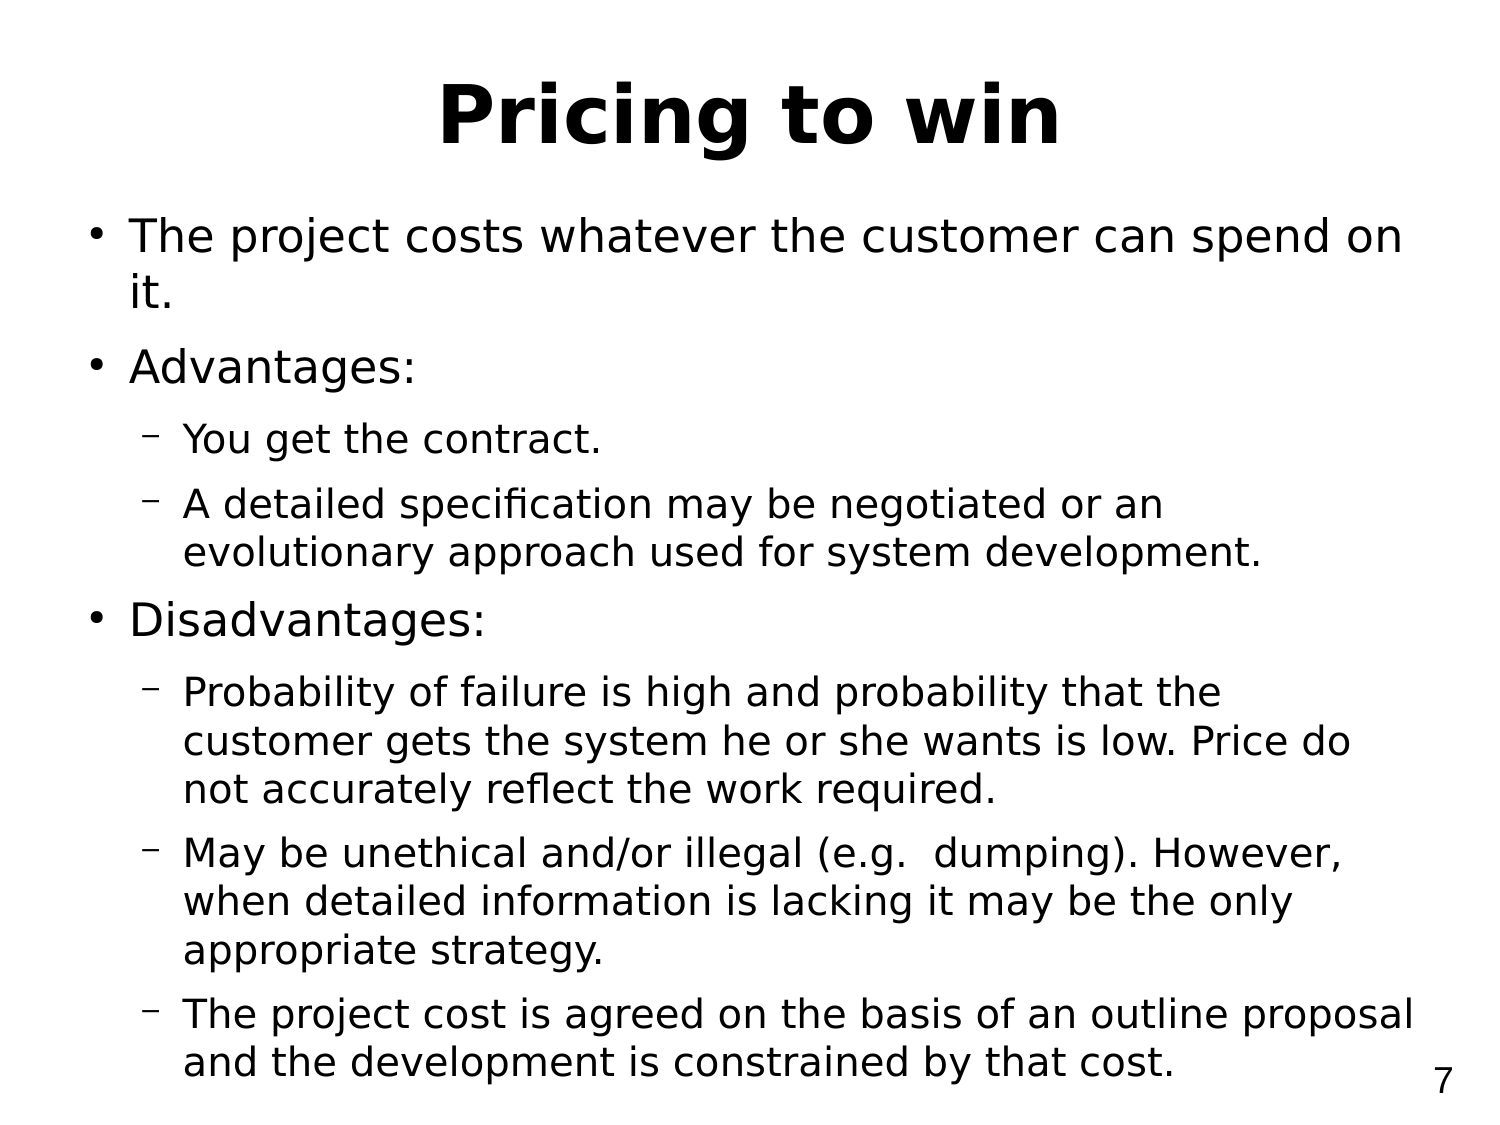

# Pricing to win
The project costs whatever the customer can spend on it.
Advantages:
You get the contract.
A detailed specification may be negotiated or an evolutionary approach used for system development.
Disadvantages:
Probability of failure is high and probability that the customer gets the system he or she wants is low. Price do not accurately reflect the work required.
May be unethical and/or illegal (e.g. dumping). However, when detailed information is lacking it may be the only appropriate strategy.
The project cost is agreed on the basis of an outline proposal and the development is constrained by that cost.